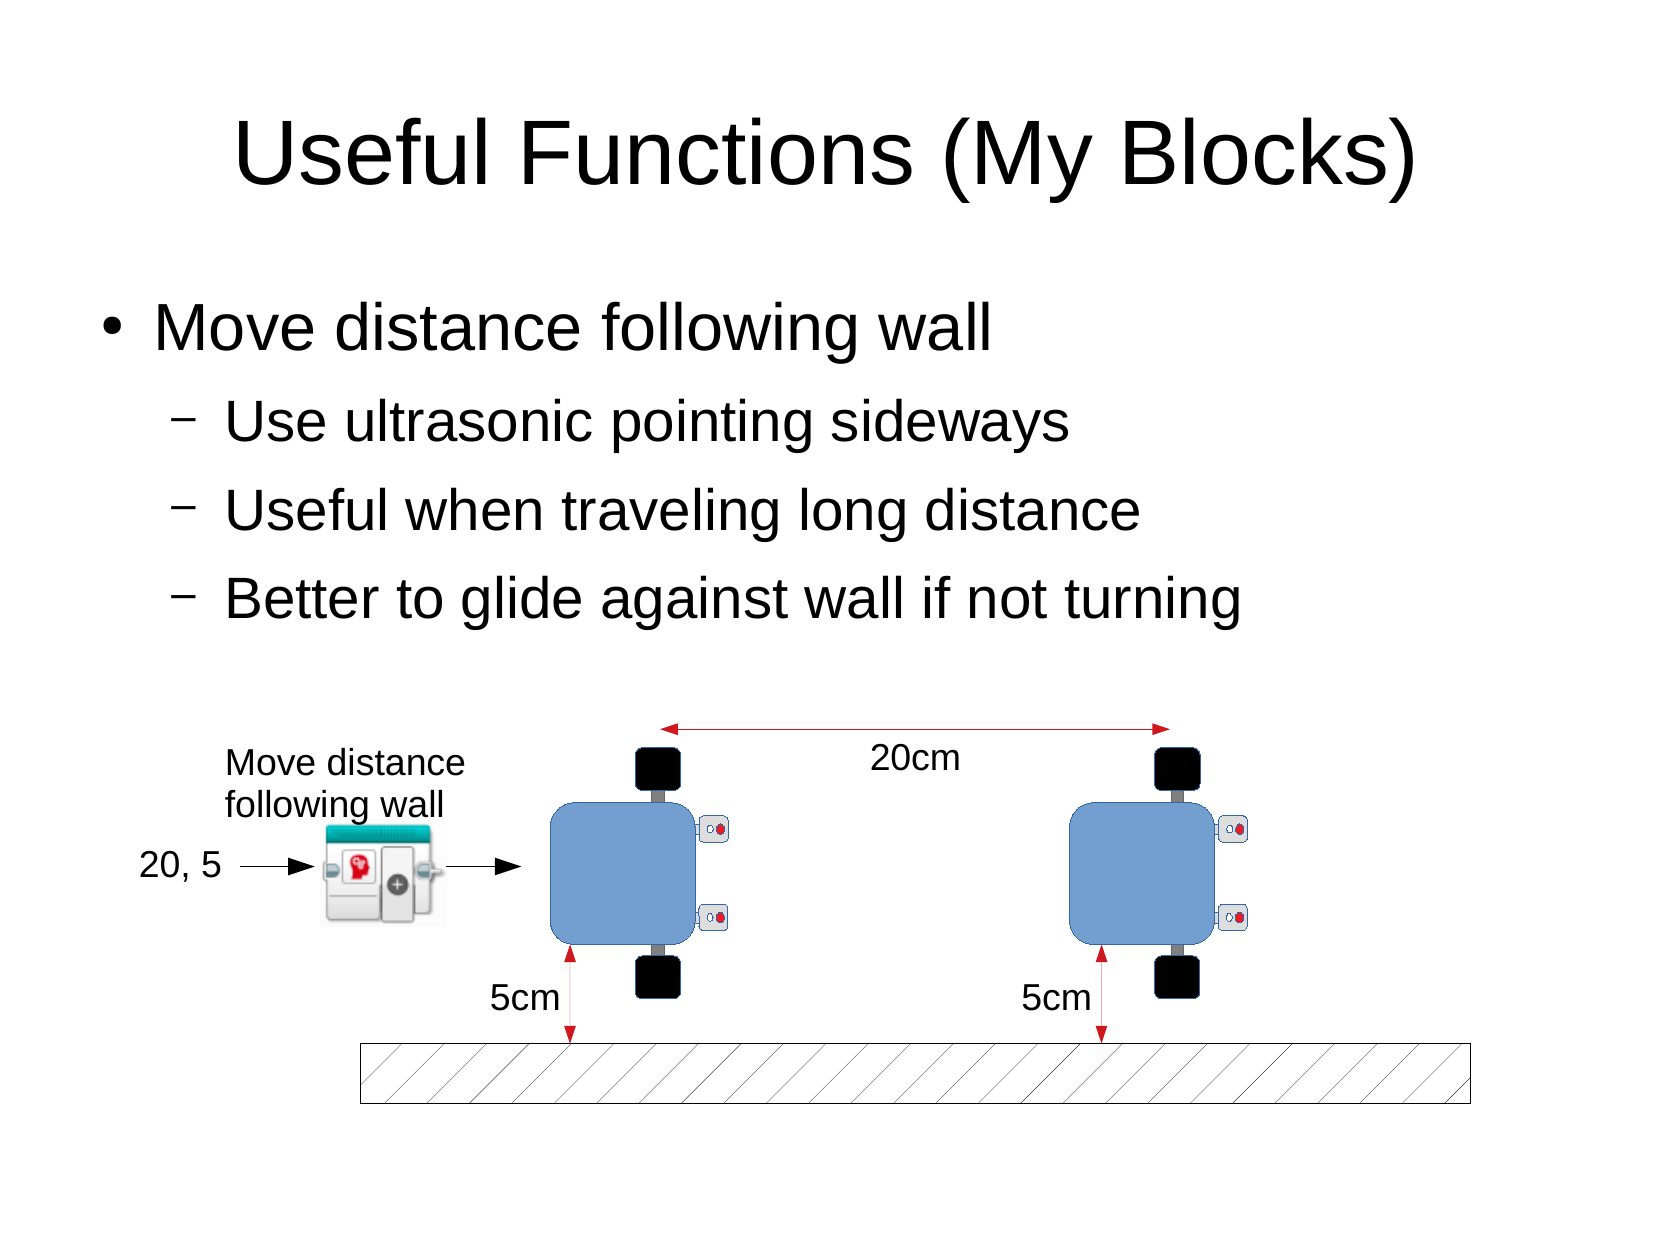

# Useful Functions (My Blocks)
Move distance following wall
Use ultrasonic pointing sideways
Useful when traveling long distance
Better to glide against wall if not turning
20cm
Move distance
following wall
20, 5
5cm
5cm